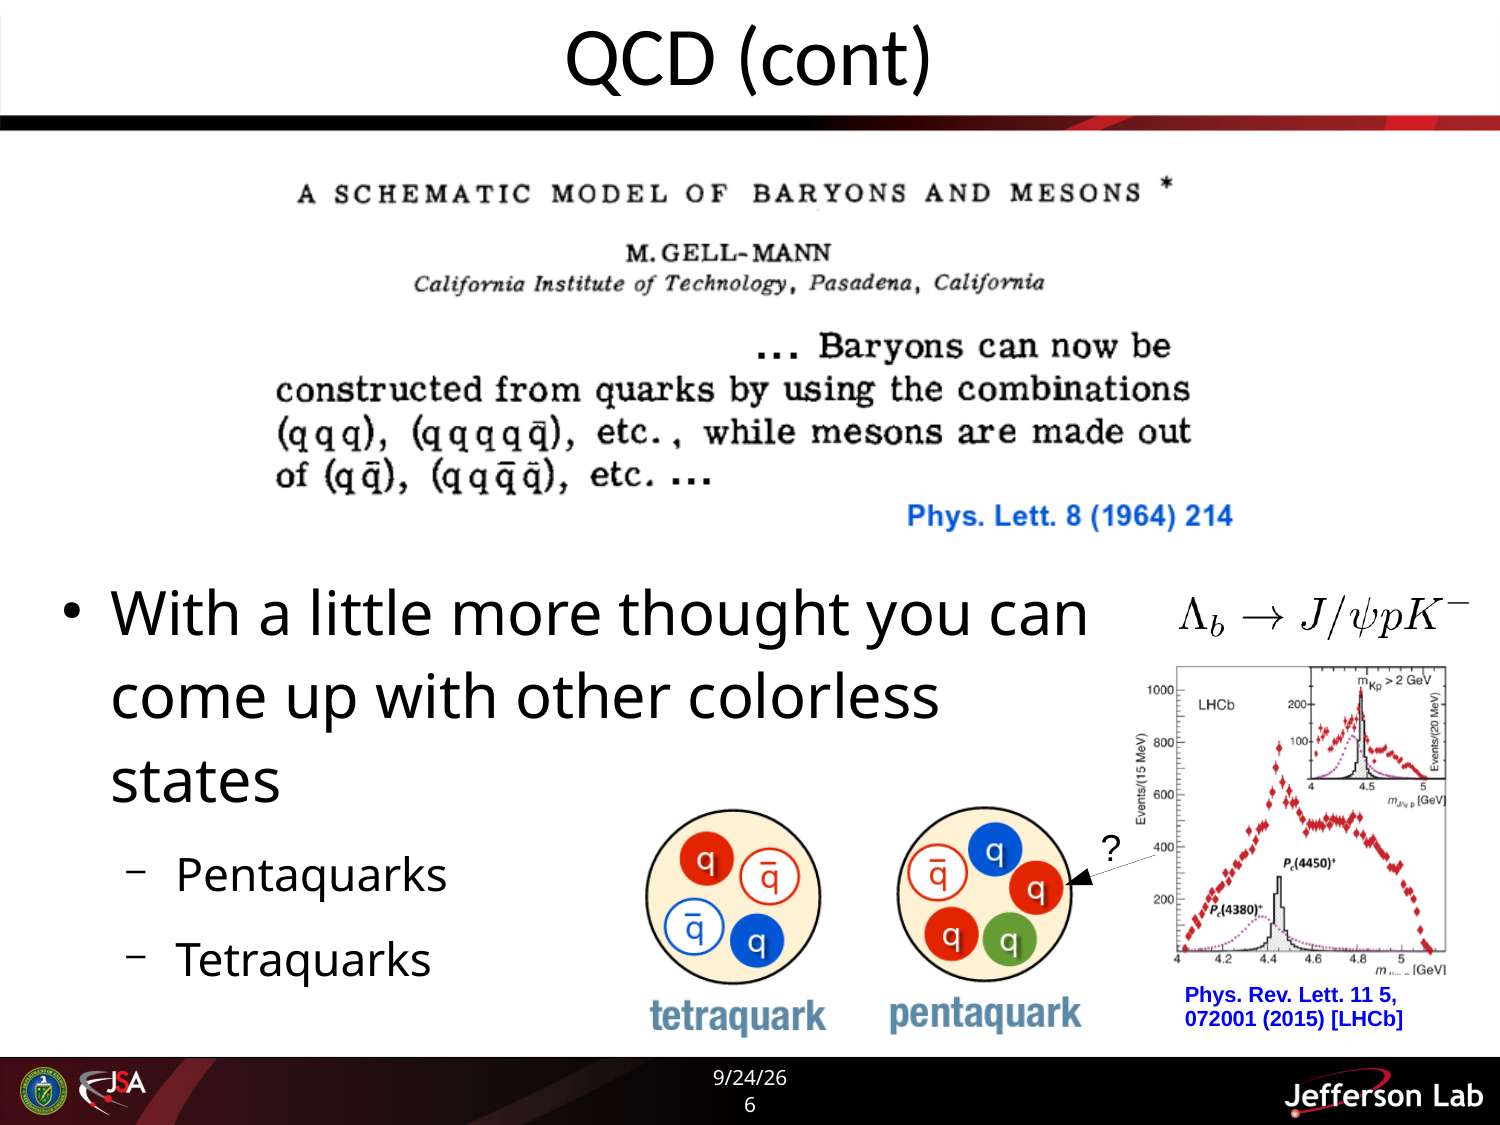

# QCD (cont)
With a little more thought you can come up with other colorless states
Pentaquarks
Tetraquarks
?
Phys. Rev. Lett. 11 5, 072001 (2015) [LHCb]
6